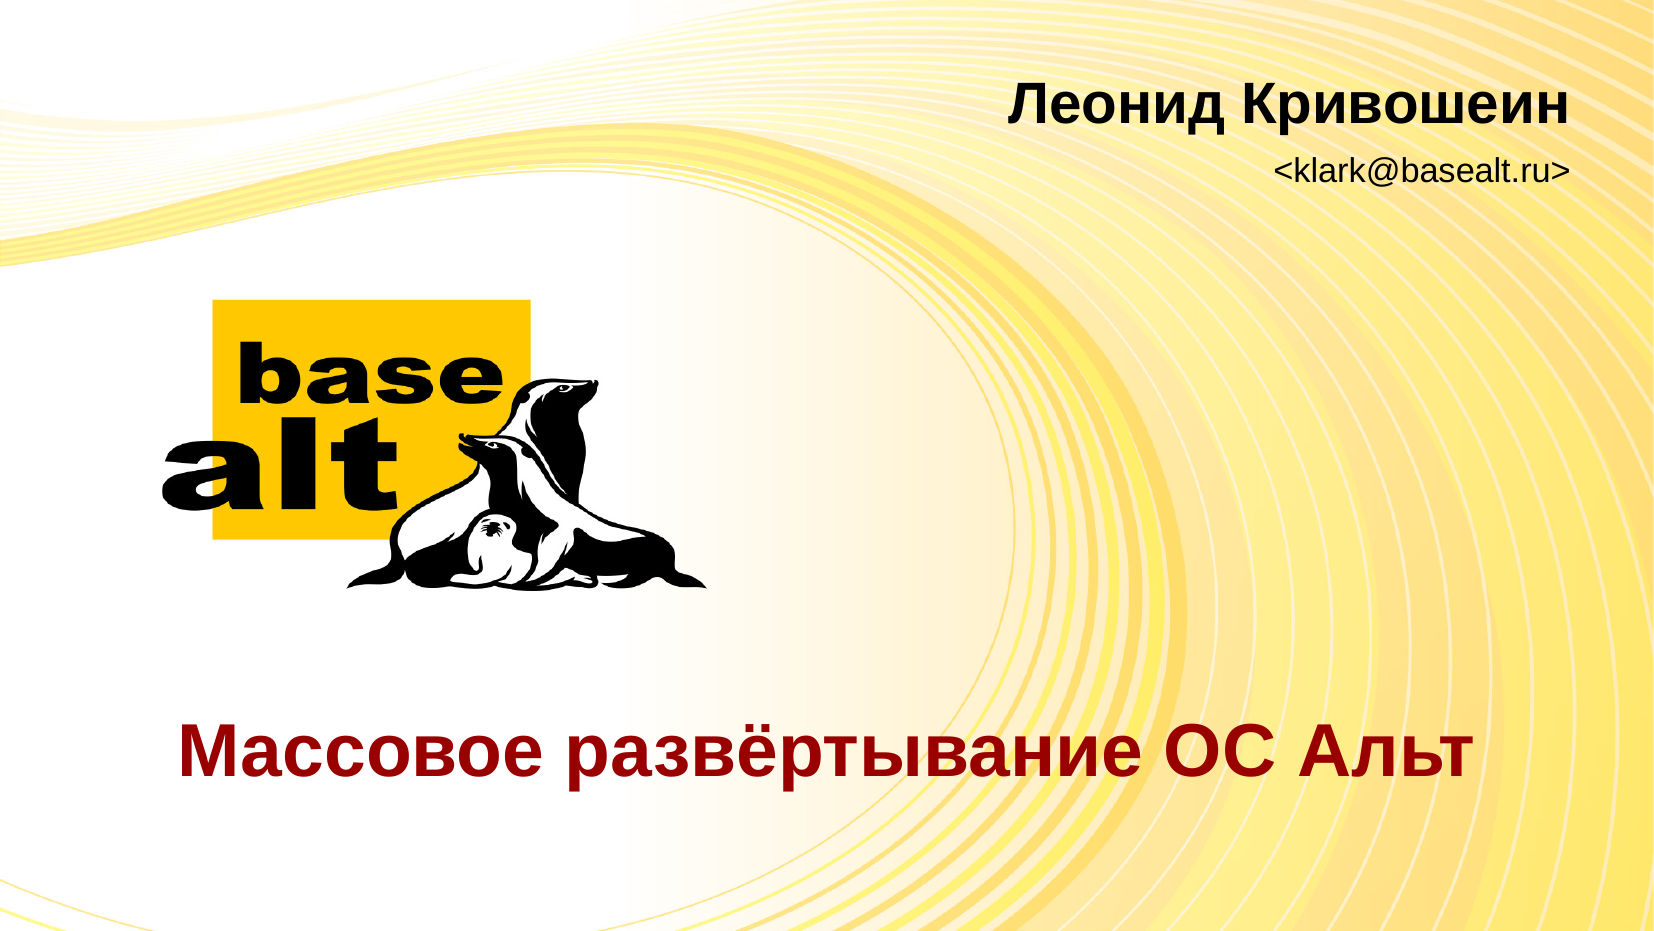

Леонид Кривошеин
<klark@basealt.ru>
# Массовое развёртывание ОС Альт